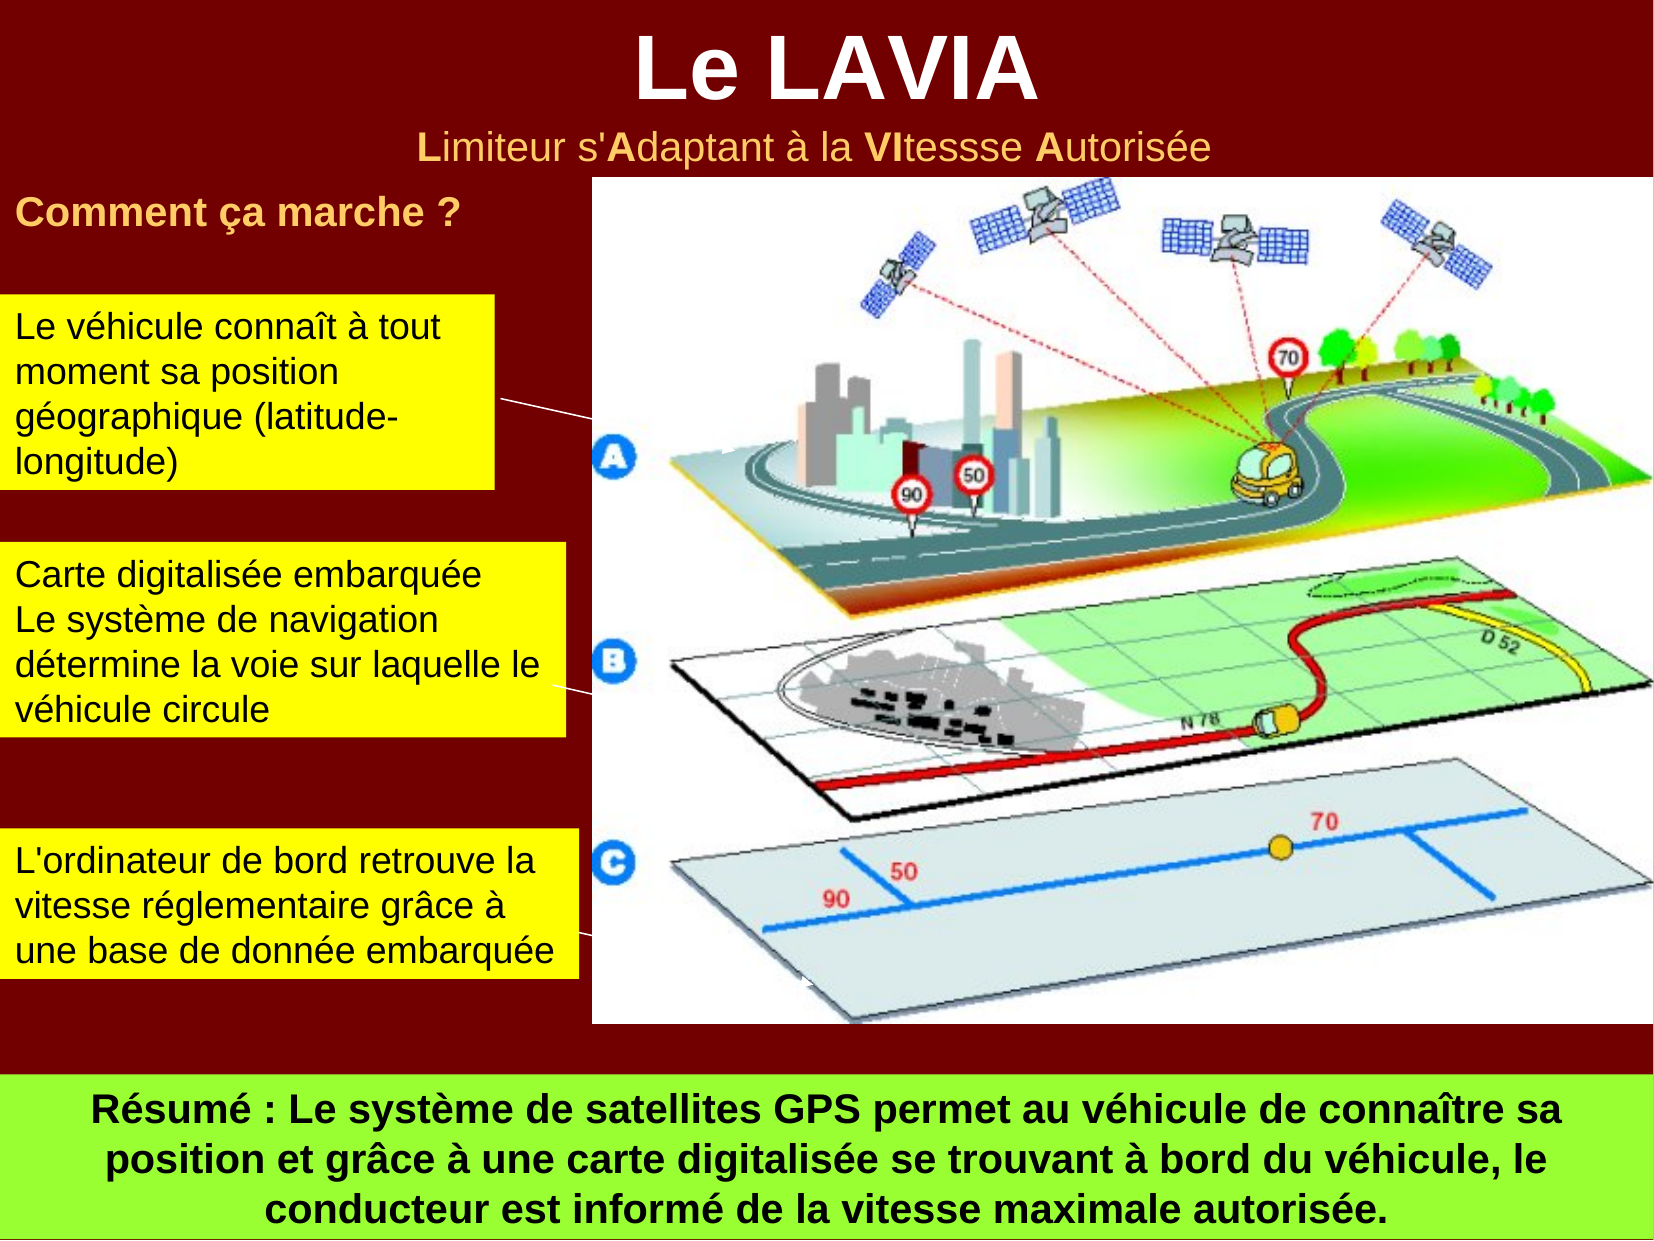

Le LAVIA
Limiteur s'Adaptant à la VItessse Autorisée
Comment ça marche ?
Le véhicule connaît à tout moment sa position géographique (latitude-longitude)
Carte digitalisée embarquée
Le système de navigation détermine la voie sur laquelle le véhicule circule
L'ordinateur de bord retrouve la vitesse réglementaire grâce à une base de donnée embarquée
Résumé : Le système de satellites GPS permet au véhicule de connaître sa position et grâce à une carte digitalisée se trouvant à bord du véhicule, le conducteur est informé de la vitesse maximale autorisée.